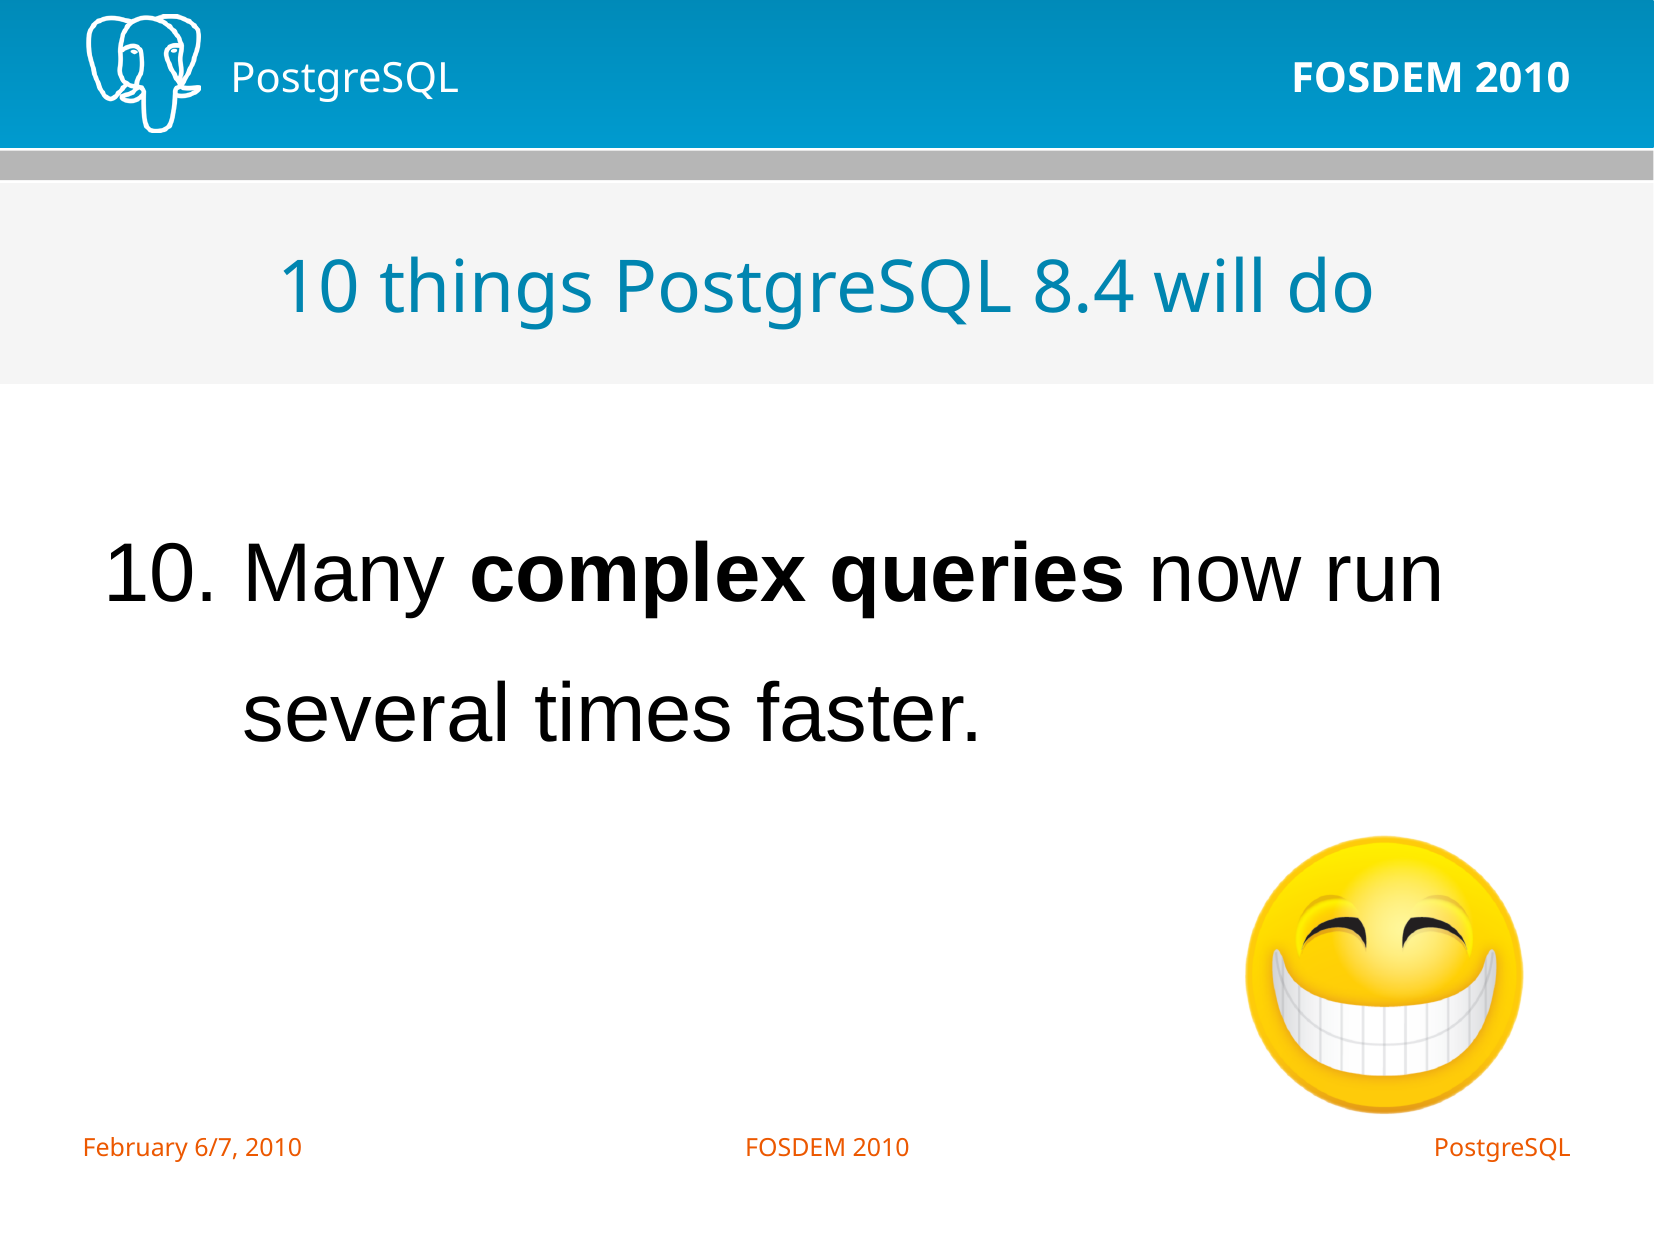

# 10 things PostgreSQL 8.4 will do
10. Many complex queries now run
 several times faster.
23